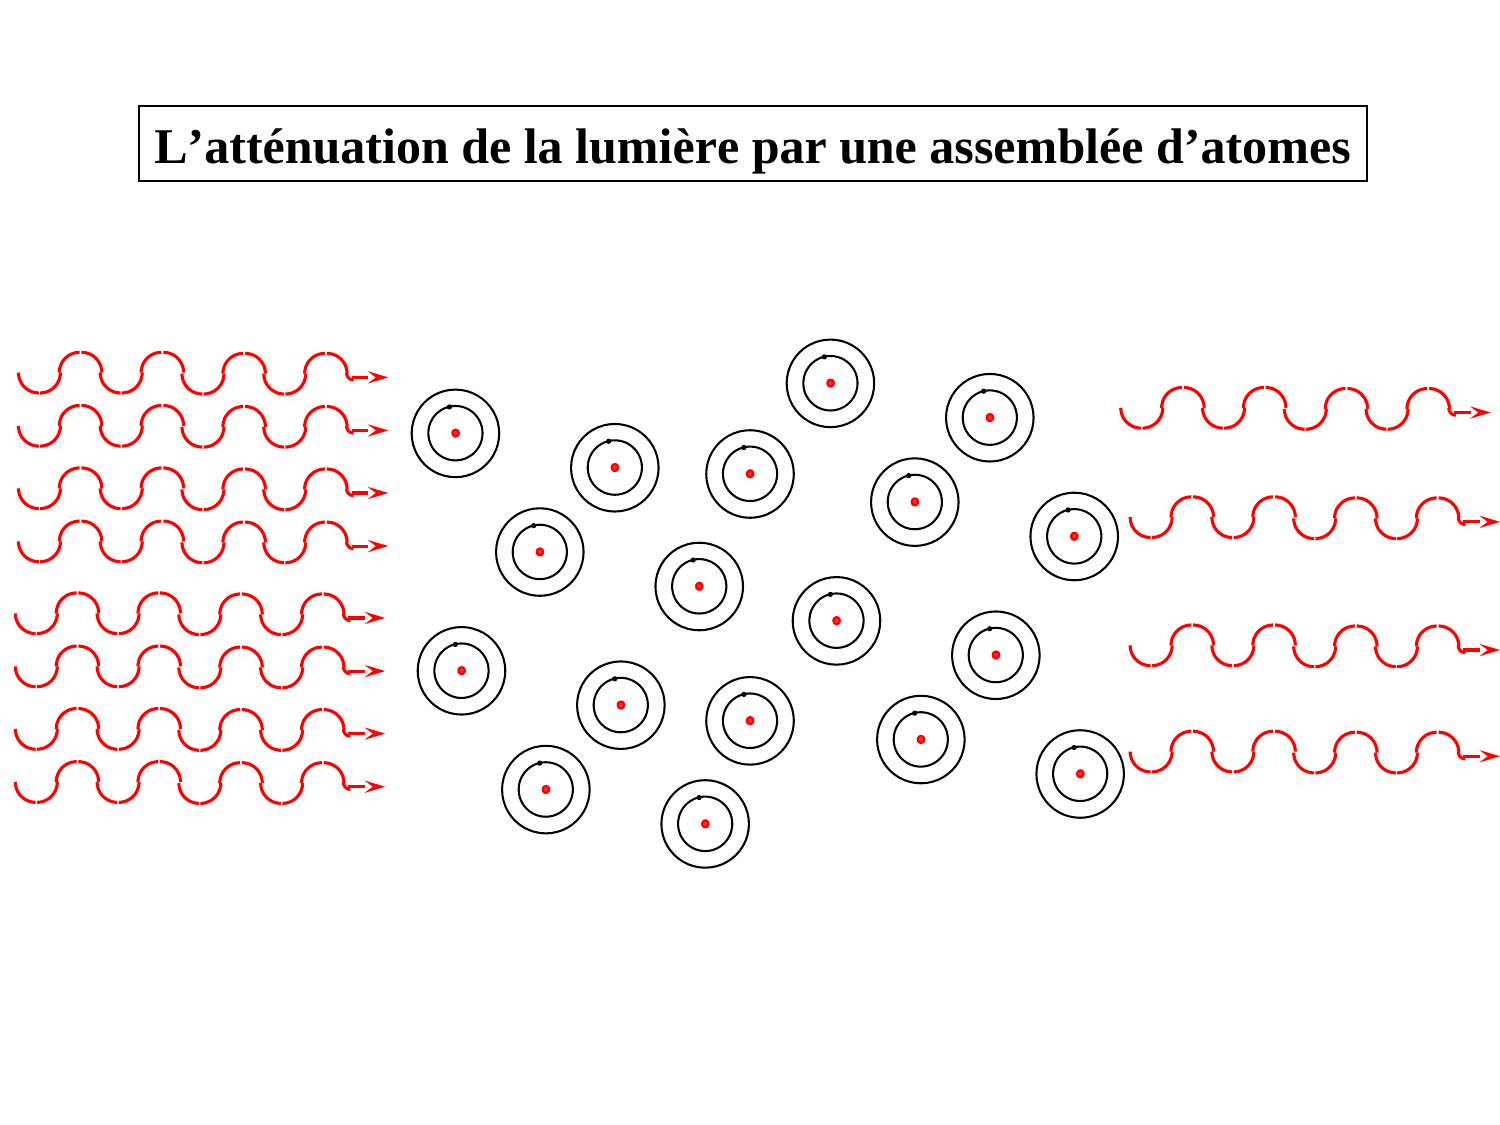

L’atténuation de la lumière par une assemblée d’atomes